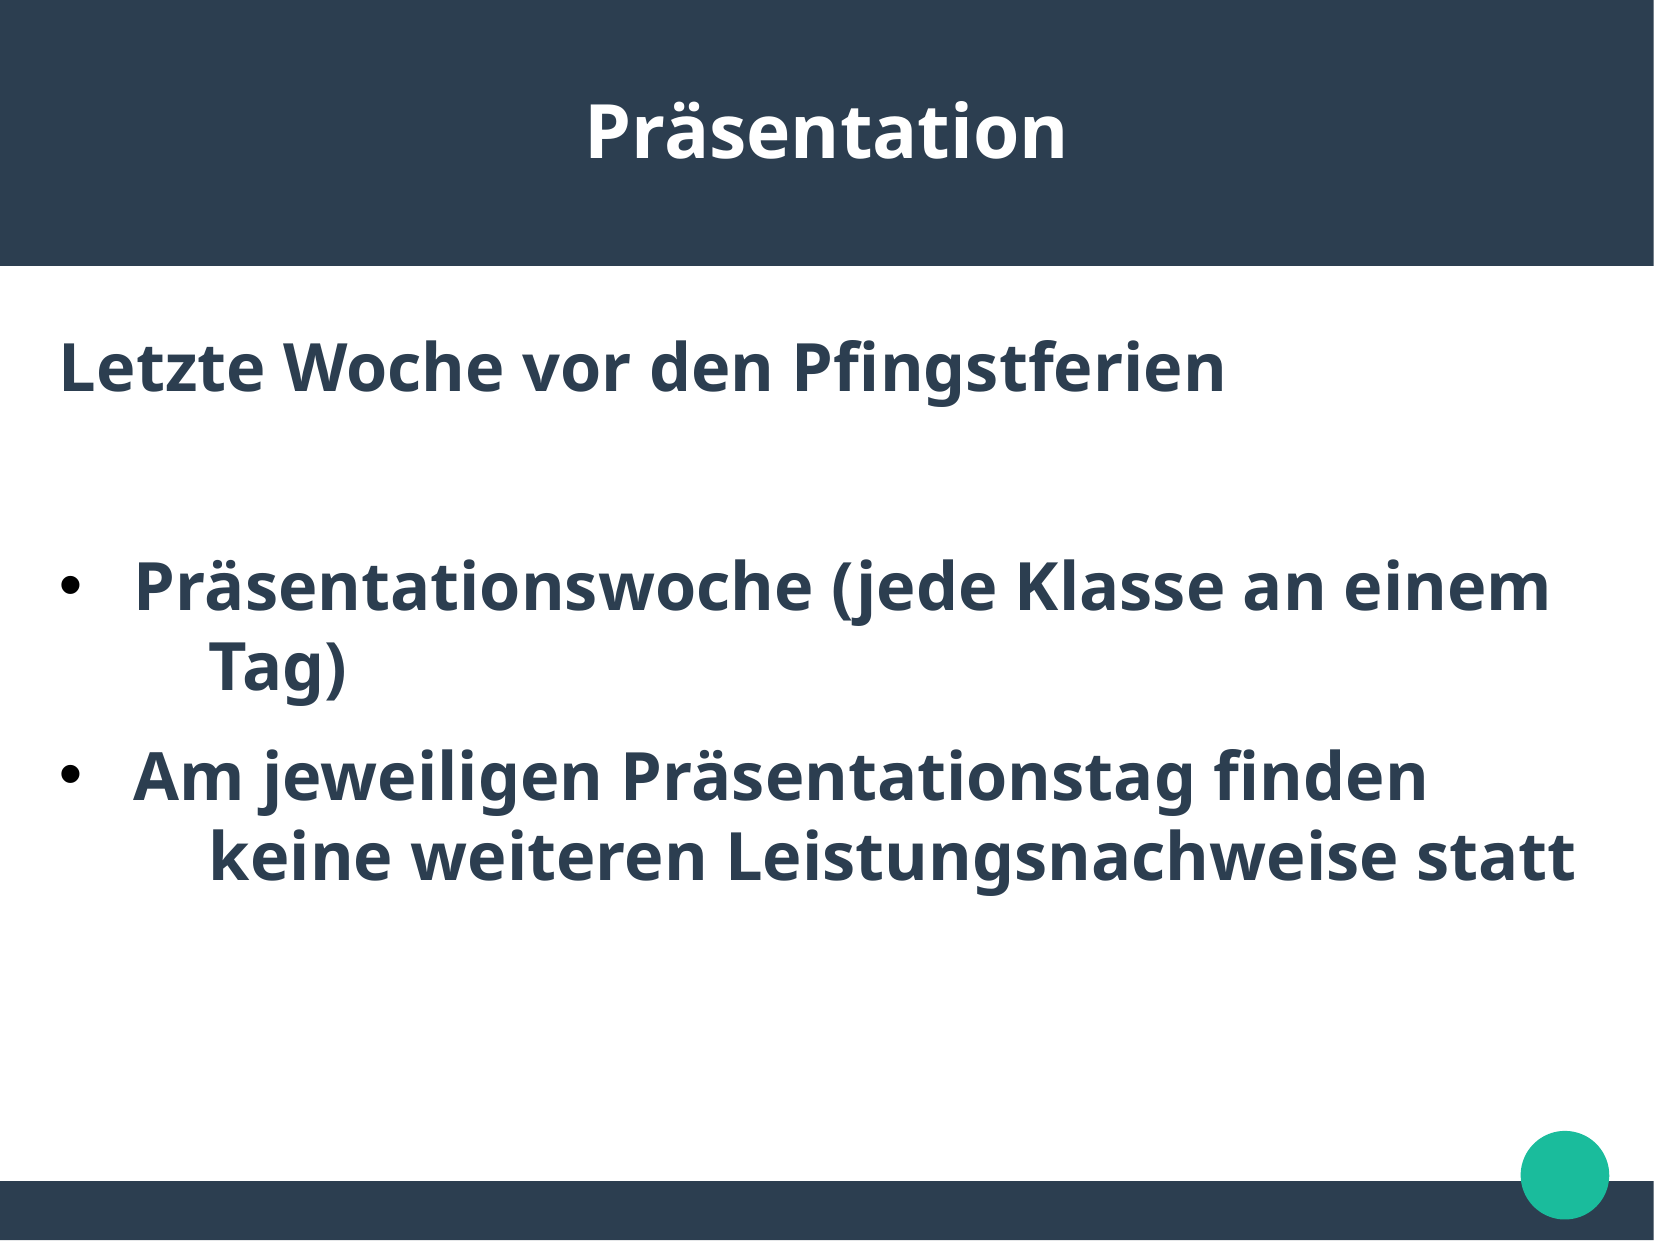

# Präsentation
Letzte Woche vor den Pfingstferien
Präsentationswoche (jede Klasse an einem Tag)
Am jeweiligen Präsentationstag finden keine weiteren Leistungsnachweise statt